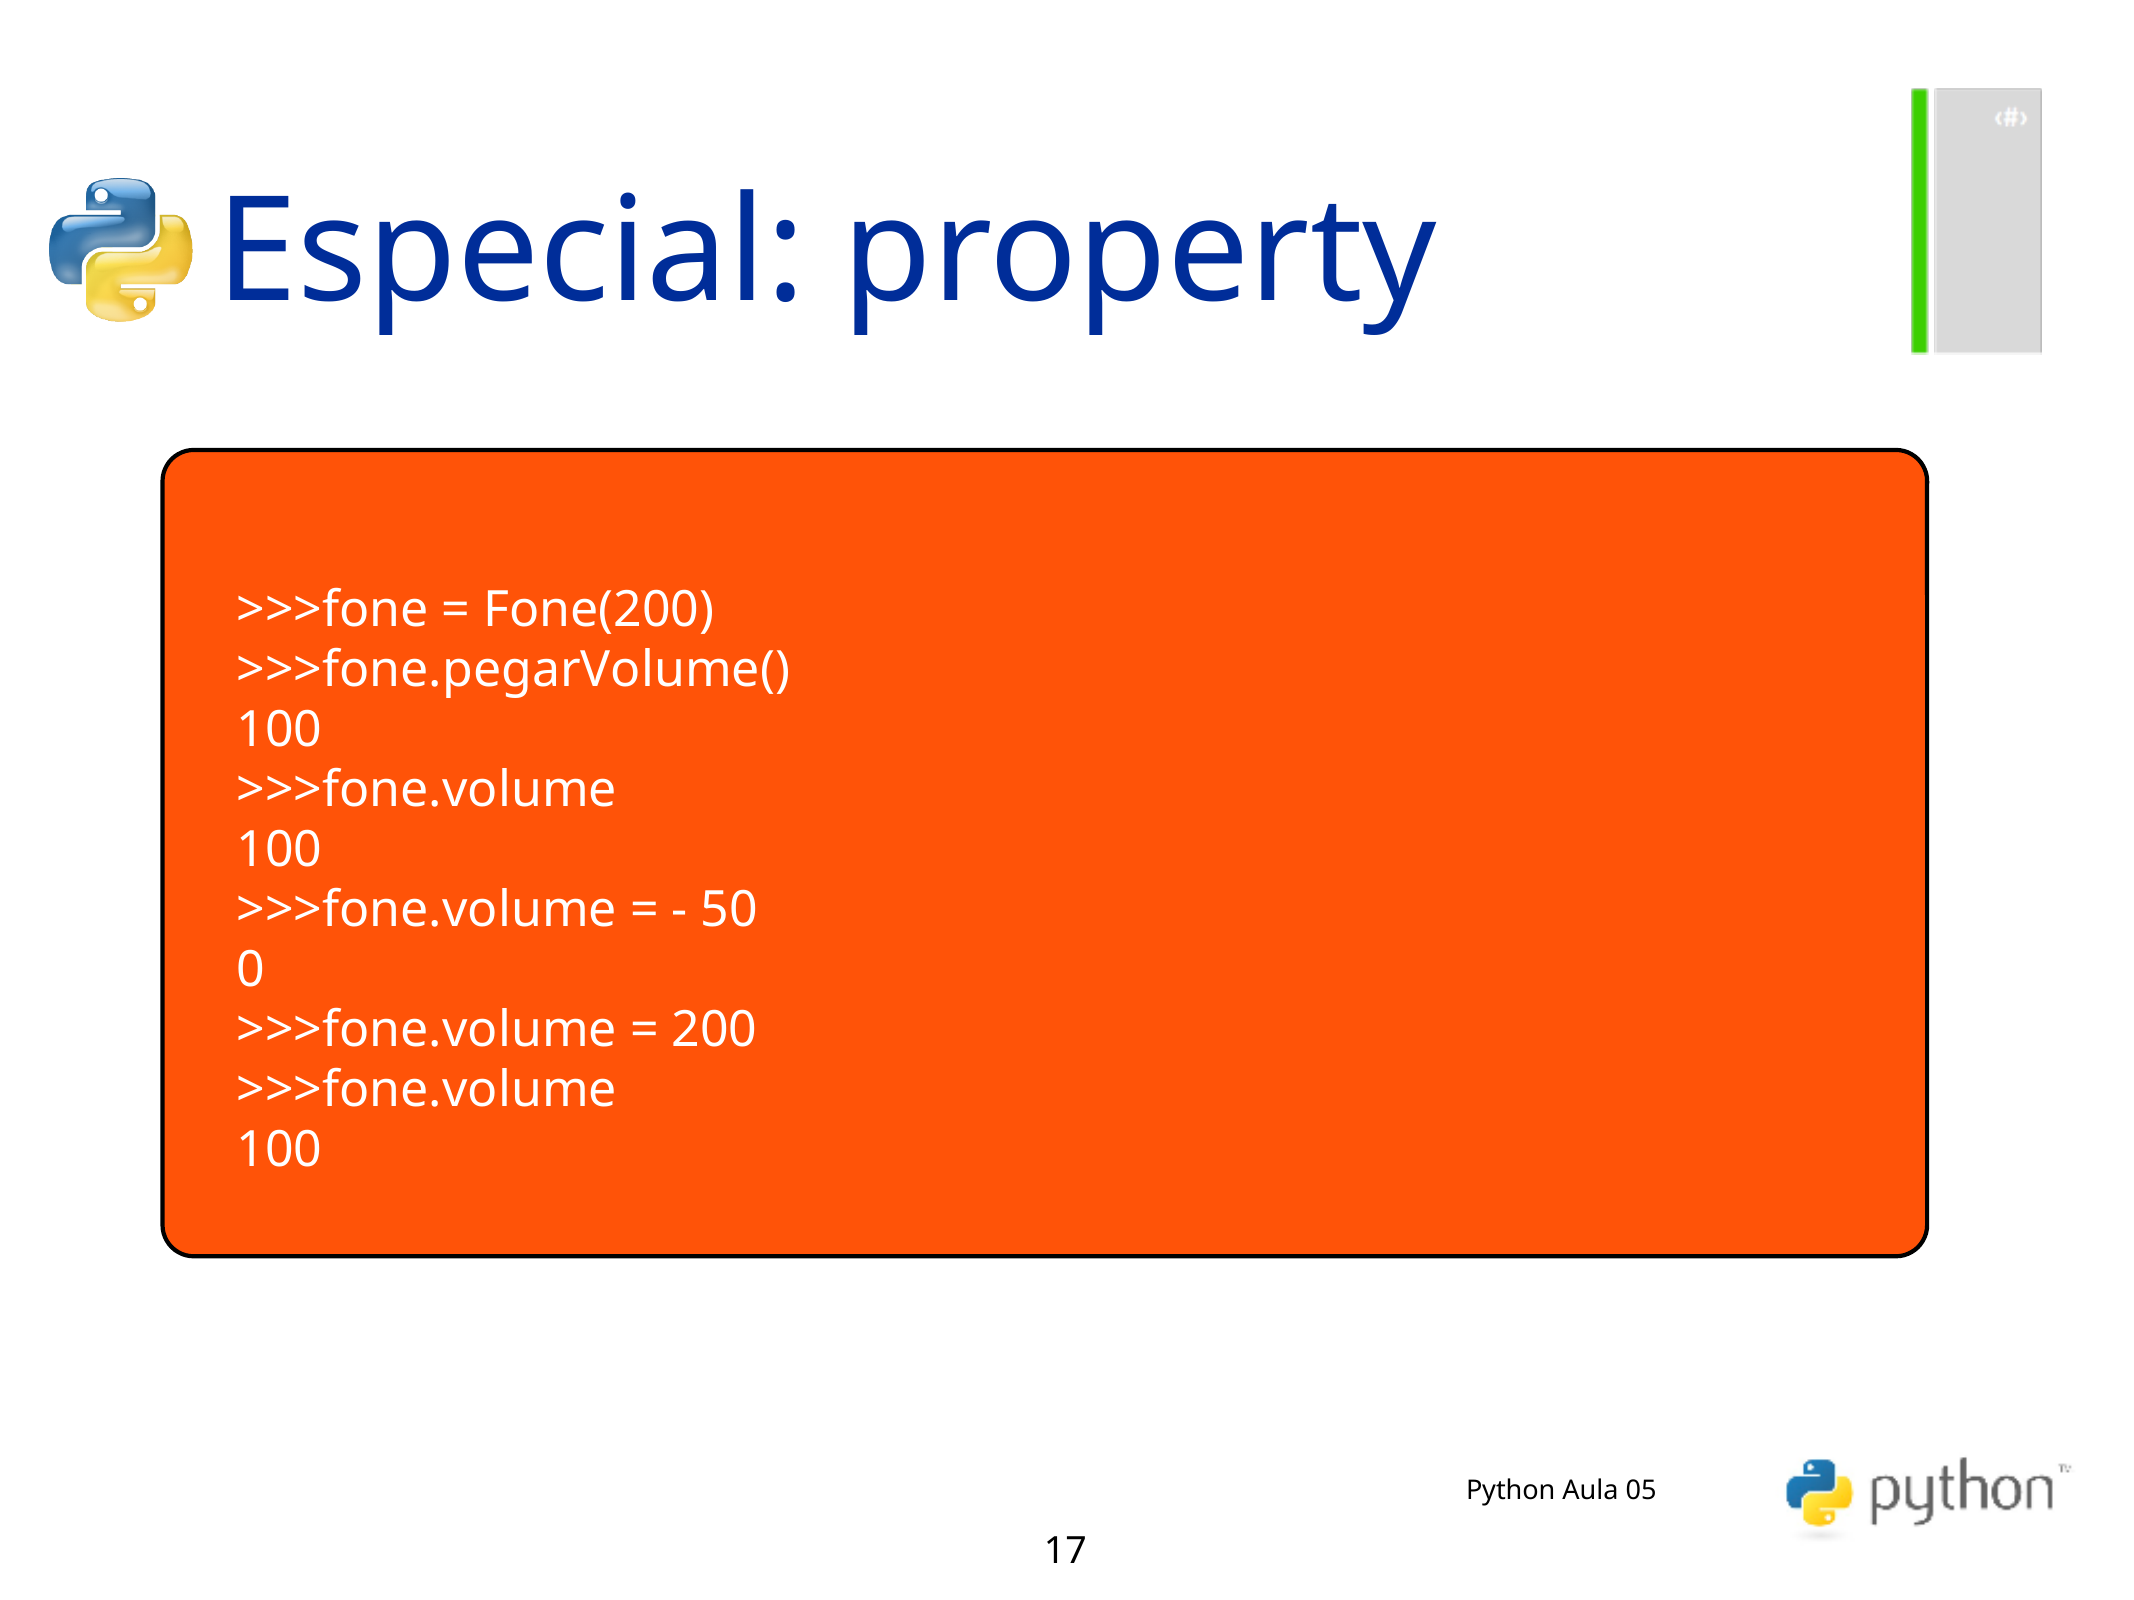

# Especial: property
>>>fone = Fone(200)
>>>fone.pegarVolume()
100
>>>fone.volume
100
>>>fone.volume = - 50
0
>>>fone.volume = 200
>>>fone.volume
100
Python Aula 05